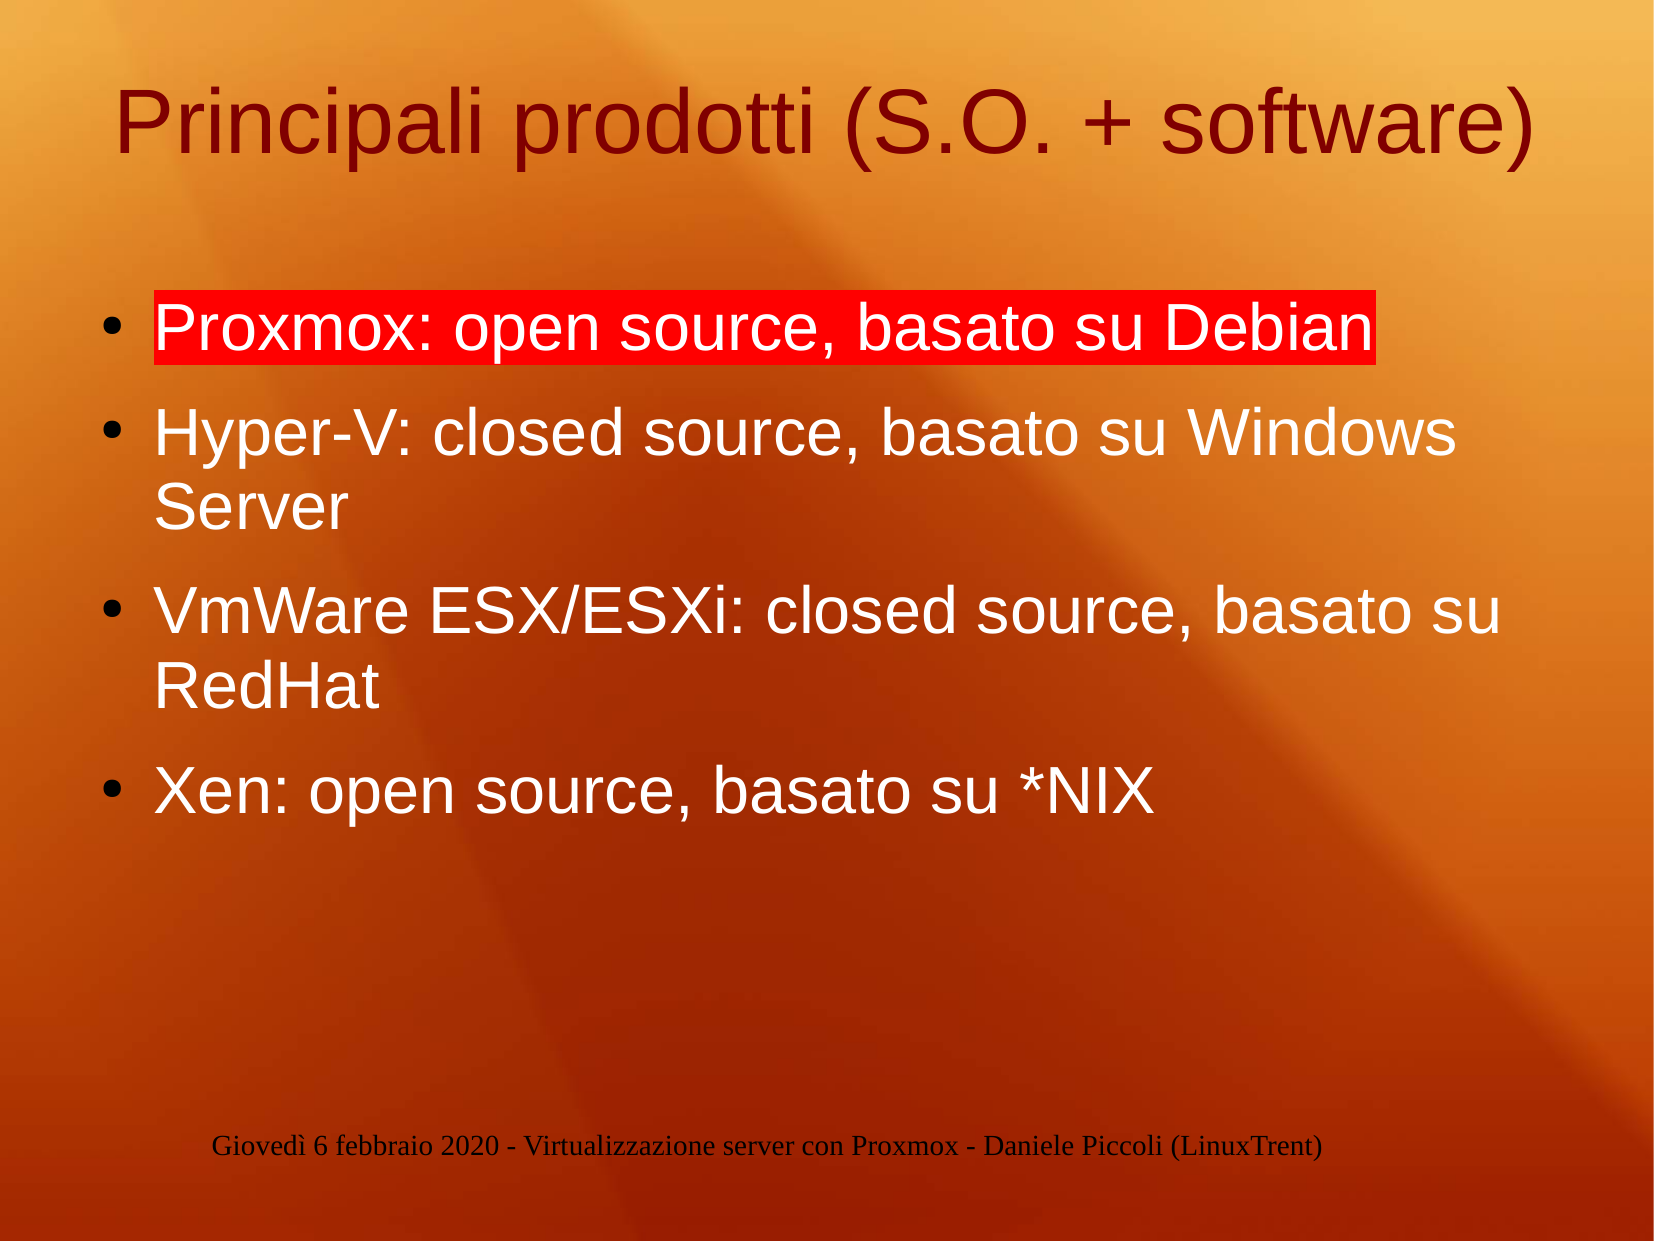

# Principali prodotti (S.O. + software)
Proxmox: open source, basato su Debian
Hyper-V: closed source, basato su Windows Server
VmWare ESX/ESXi: closed source, basato su RedHat
Xen: open source, basato su *NIX
Giovedì 6 febbraio 2020 - Virtualizzazione server con Proxmox - Daniele Piccoli (LinuxTrent)